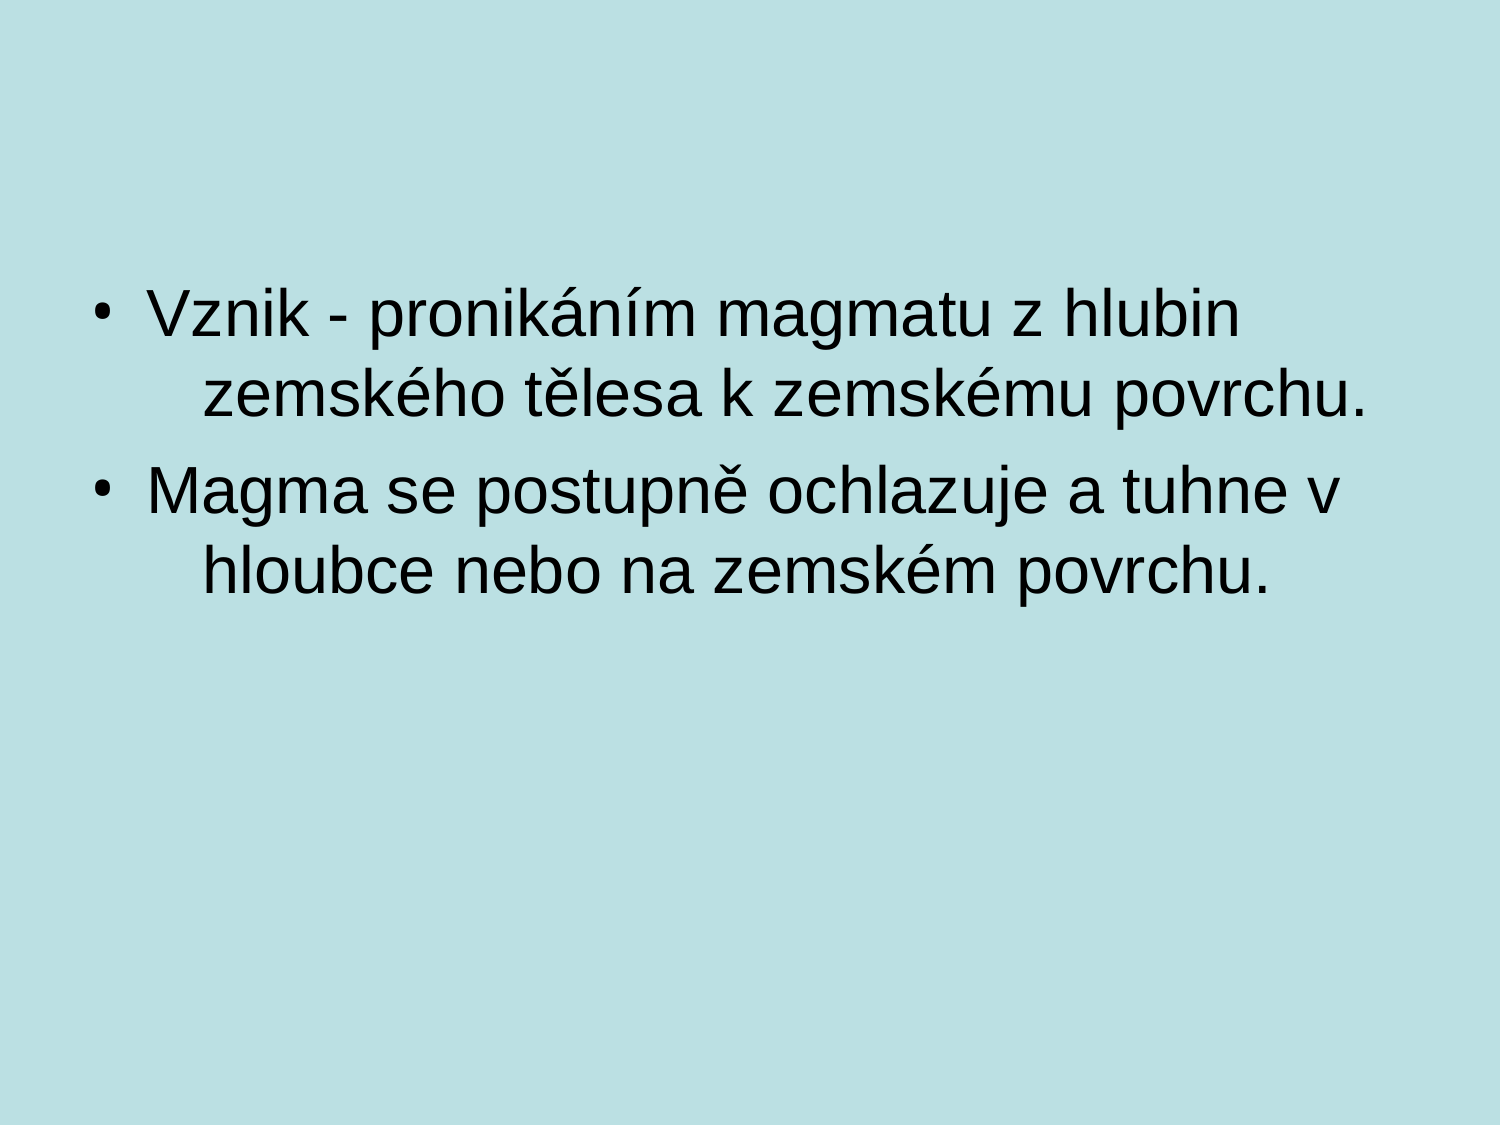

#
Vznik - pronikáním magmatu z hlubin zemského tělesa k zemskému povrchu.
Magma se postupně ochlazuje a tuhne v hloubce nebo na zemském povrchu.